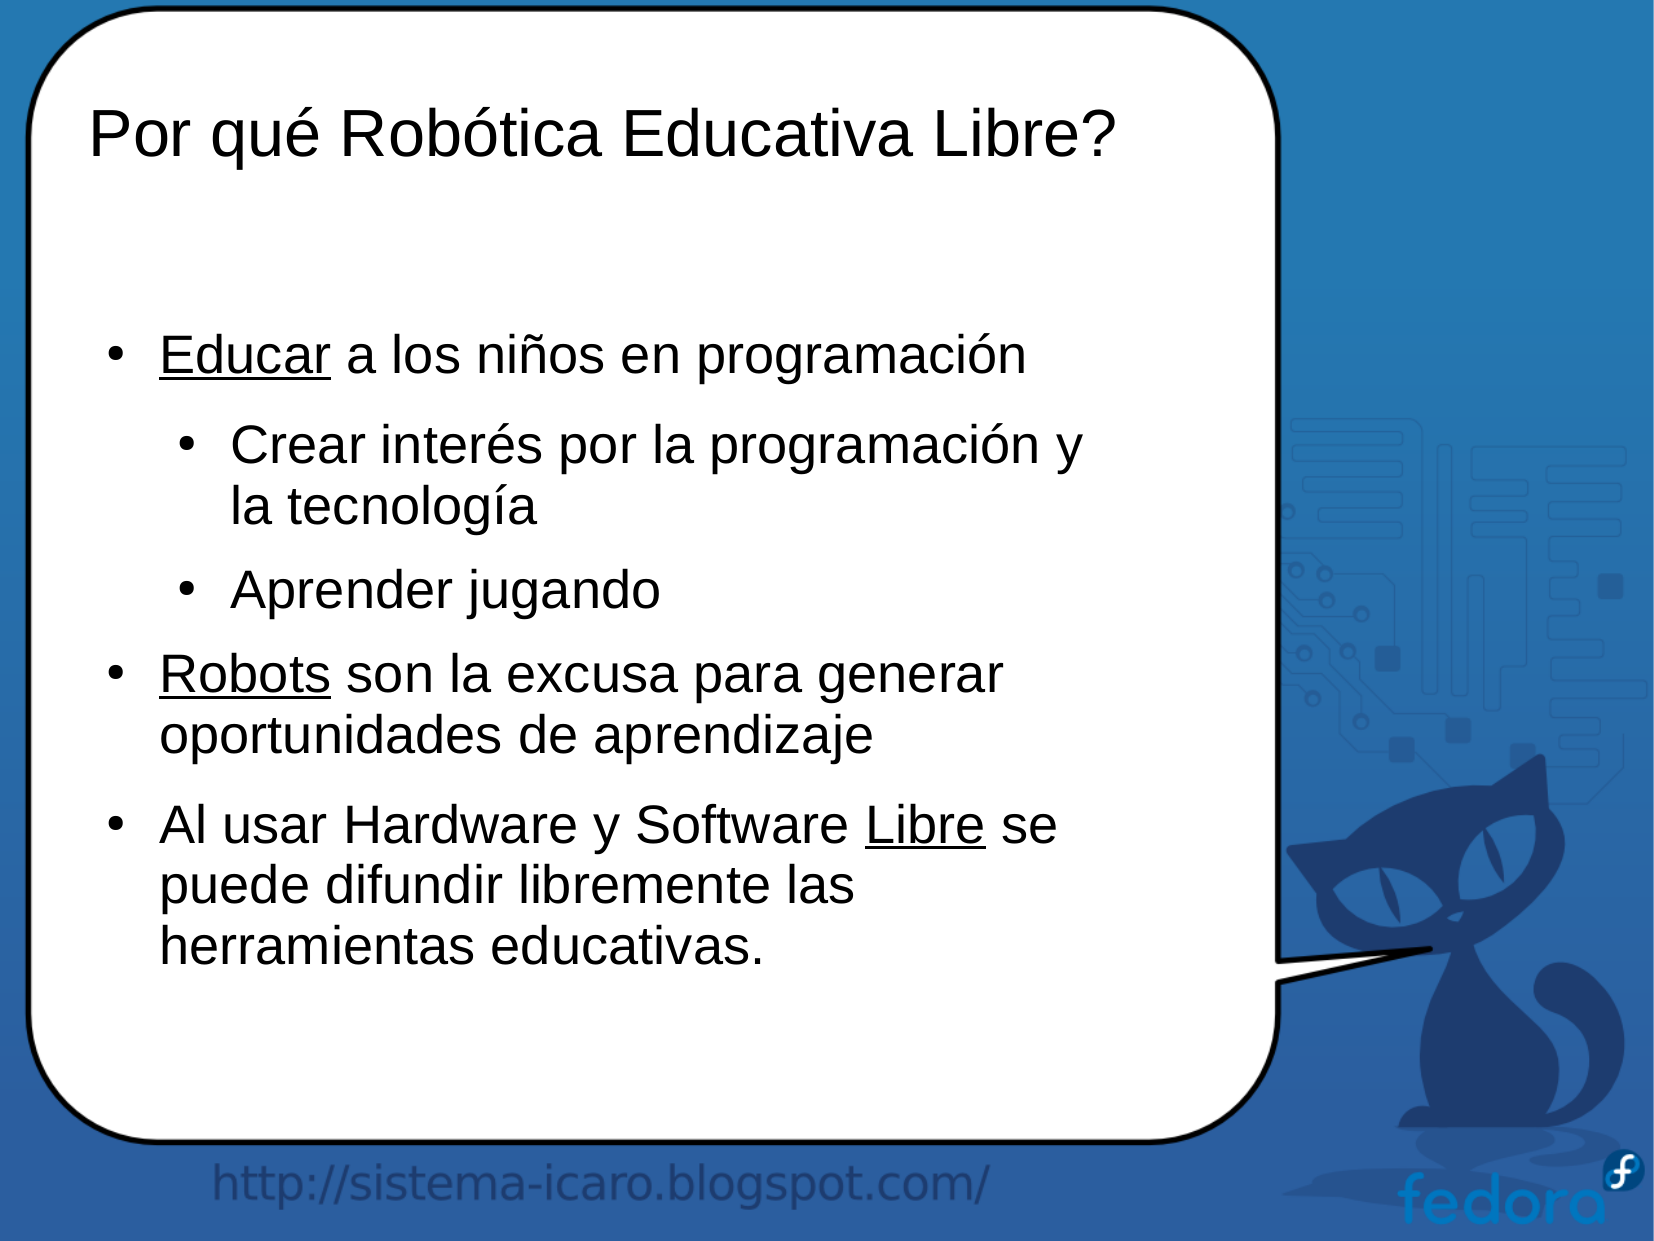

# Por qué Robótica Educativa Libre?
Educar a los niños en programación
Crear interés por la programación y la tecnología
Aprender jugando
Robots son la excusa para generar oportunidades de aprendizaje
Al usar Hardware y Software Libre se puede difundir libremente las herramientas educativas.